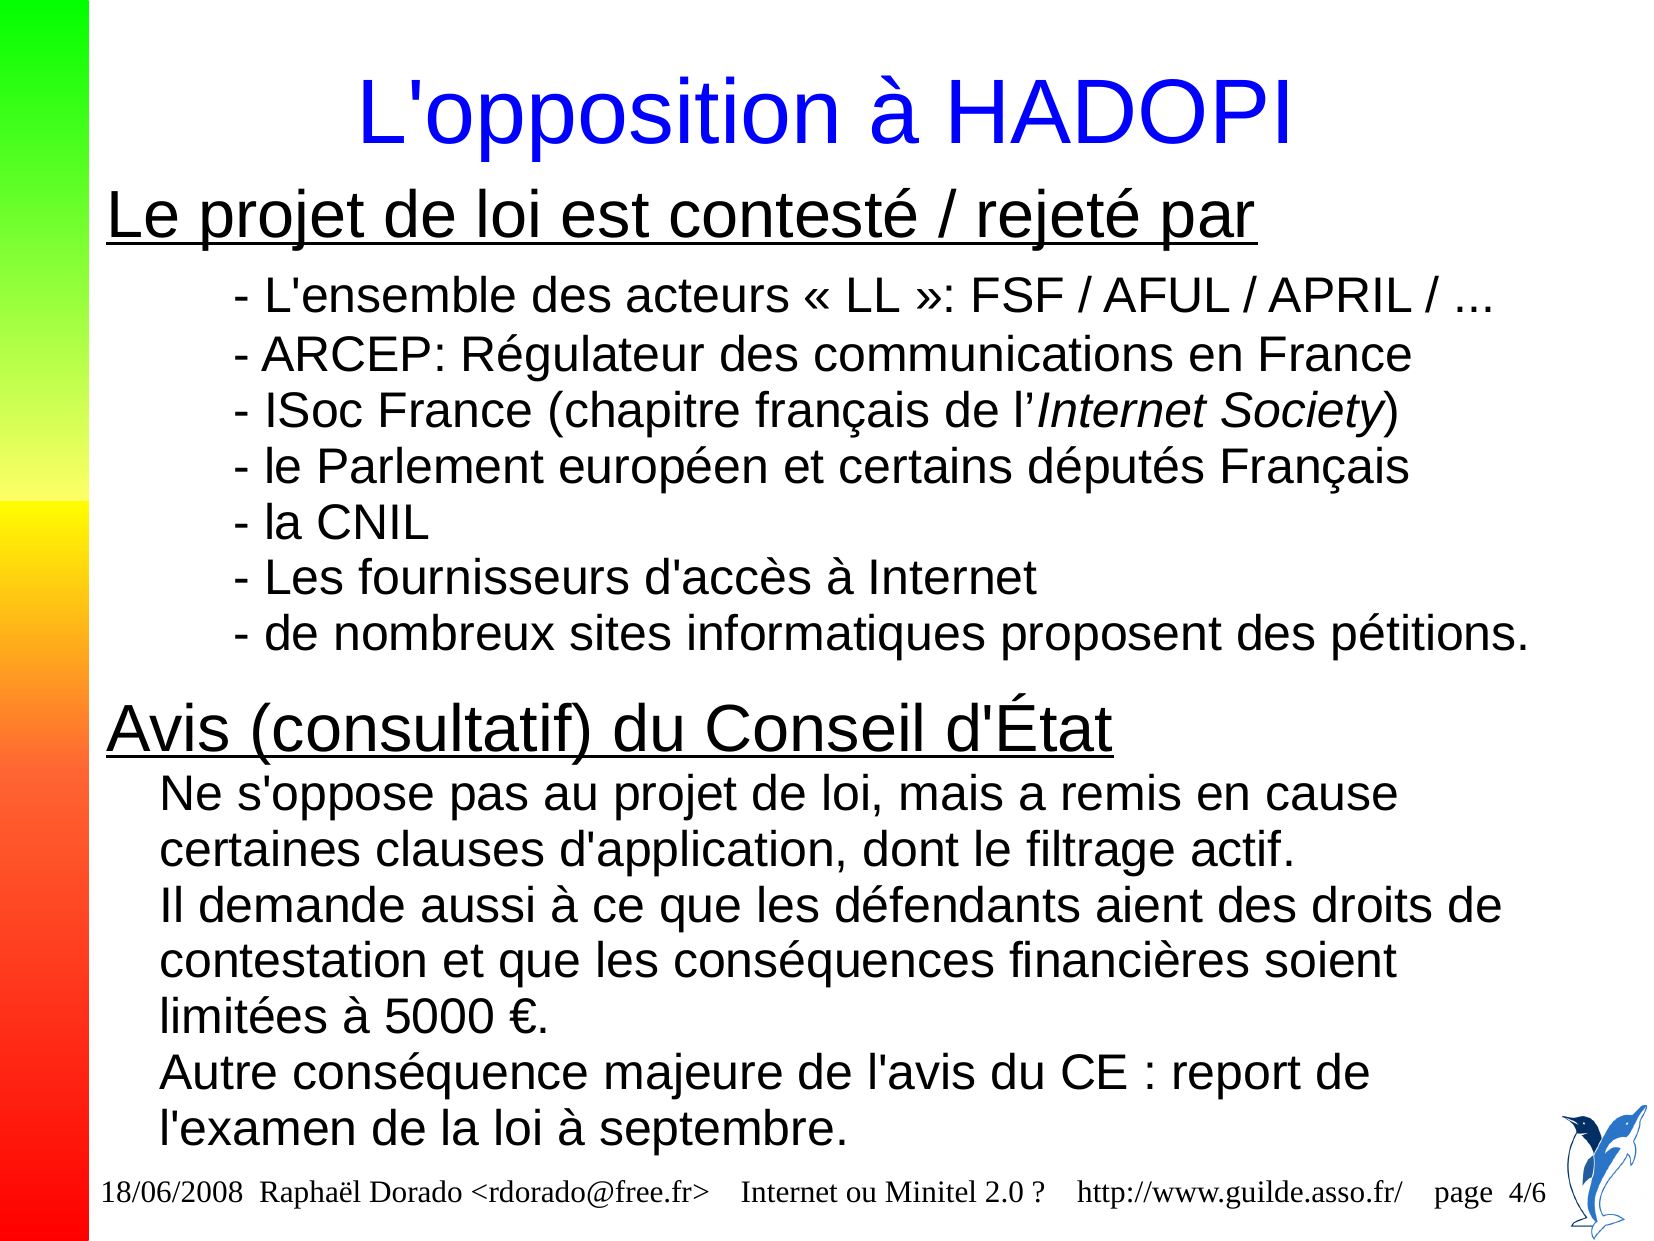

# L'opposition à HADOPI
Le projet de loi est contesté / rejeté par
	- L'ensemble des acteurs « LL »: FSF / AFUL / APRIL / ...
	- ARCEP: Régulateur des communications en France
	- ISoc France (chapitre français de l’Internet Society)
	- le Parlement européen et certains députés Français
	- la CNIL
	- Les fournisseurs d'accès à Internet
	- de nombreux sites informatiques proposent des pétitions.
Avis (consultatif) du Conseil d'État
Ne s'oppose pas au projet de loi, mais a remis en cause certaines clauses d'application, dont le filtrage actif.
Il demande aussi à ce que les défendants aient des droits de contestation et que les conséquences financières soient limitées à 5000 €.
Autre conséquence majeure de l'avis du CE : report de l'examen de la loi à septembre.